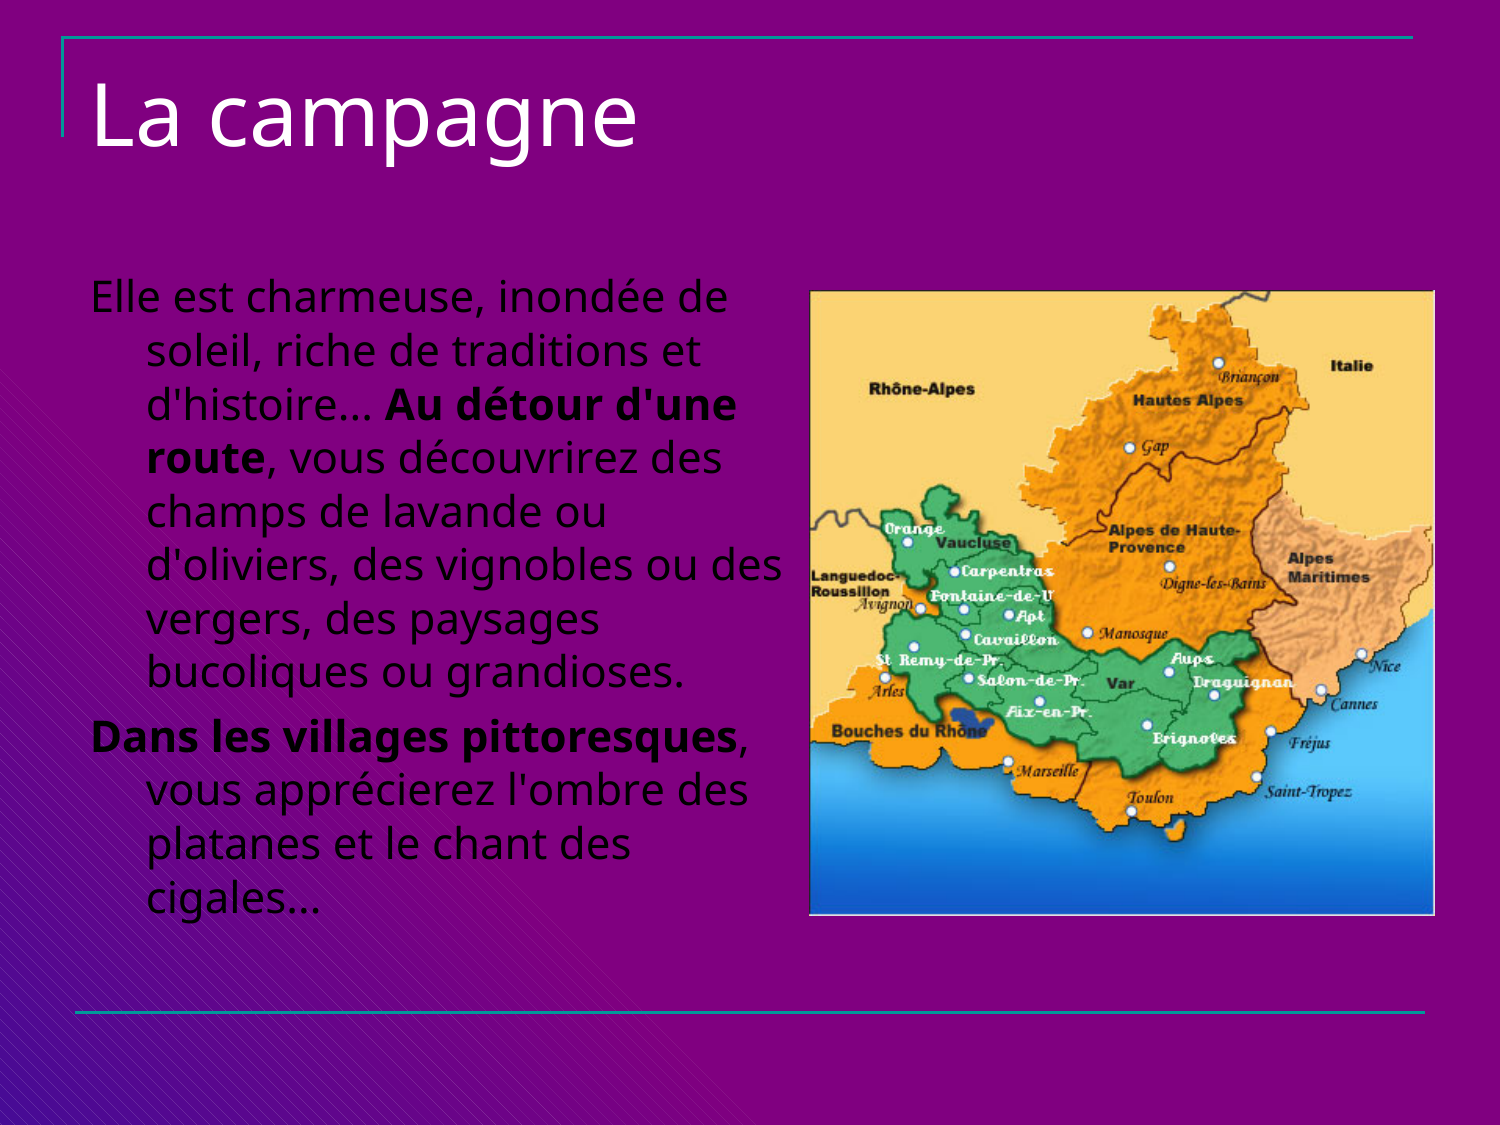

# La campagne
Elle est charmeuse, inondée de soleil, riche de traditions et d'histoire... Au détour d'une route, vous découvrirez des champs de lavande ou d'oliviers, des vignobles ou des vergers, des paysages bucoliques ou grandioses.
Dans les villages pittoresques, vous apprécierez l'ombre des platanes et le chant des cigales...